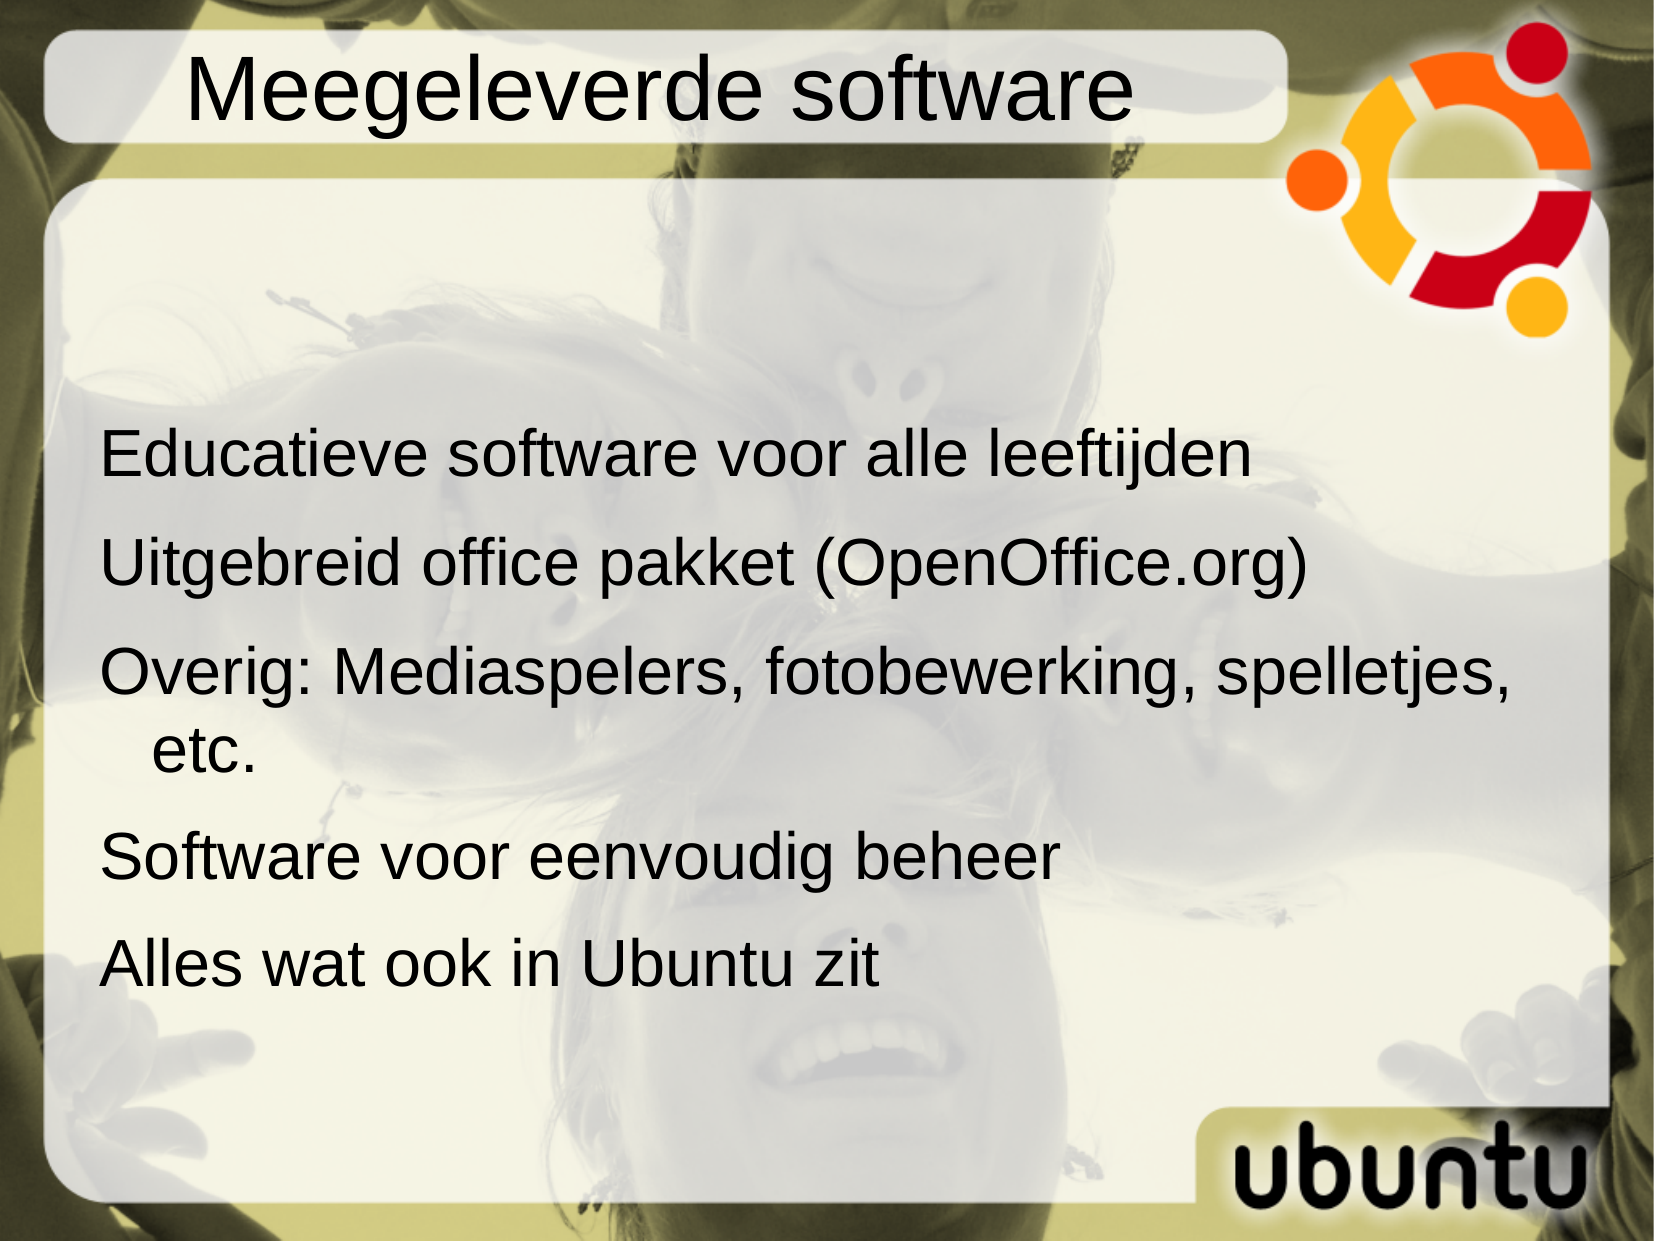

# Meegeleverde software
Educatieve software voor alle leeftijden
Uitgebreid office pakket (OpenOffice.org)‏
Overig: Mediaspelers, fotobewerking, spelletjes, etc.
Software voor eenvoudig beheer
Alles wat ook in Ubuntu zit